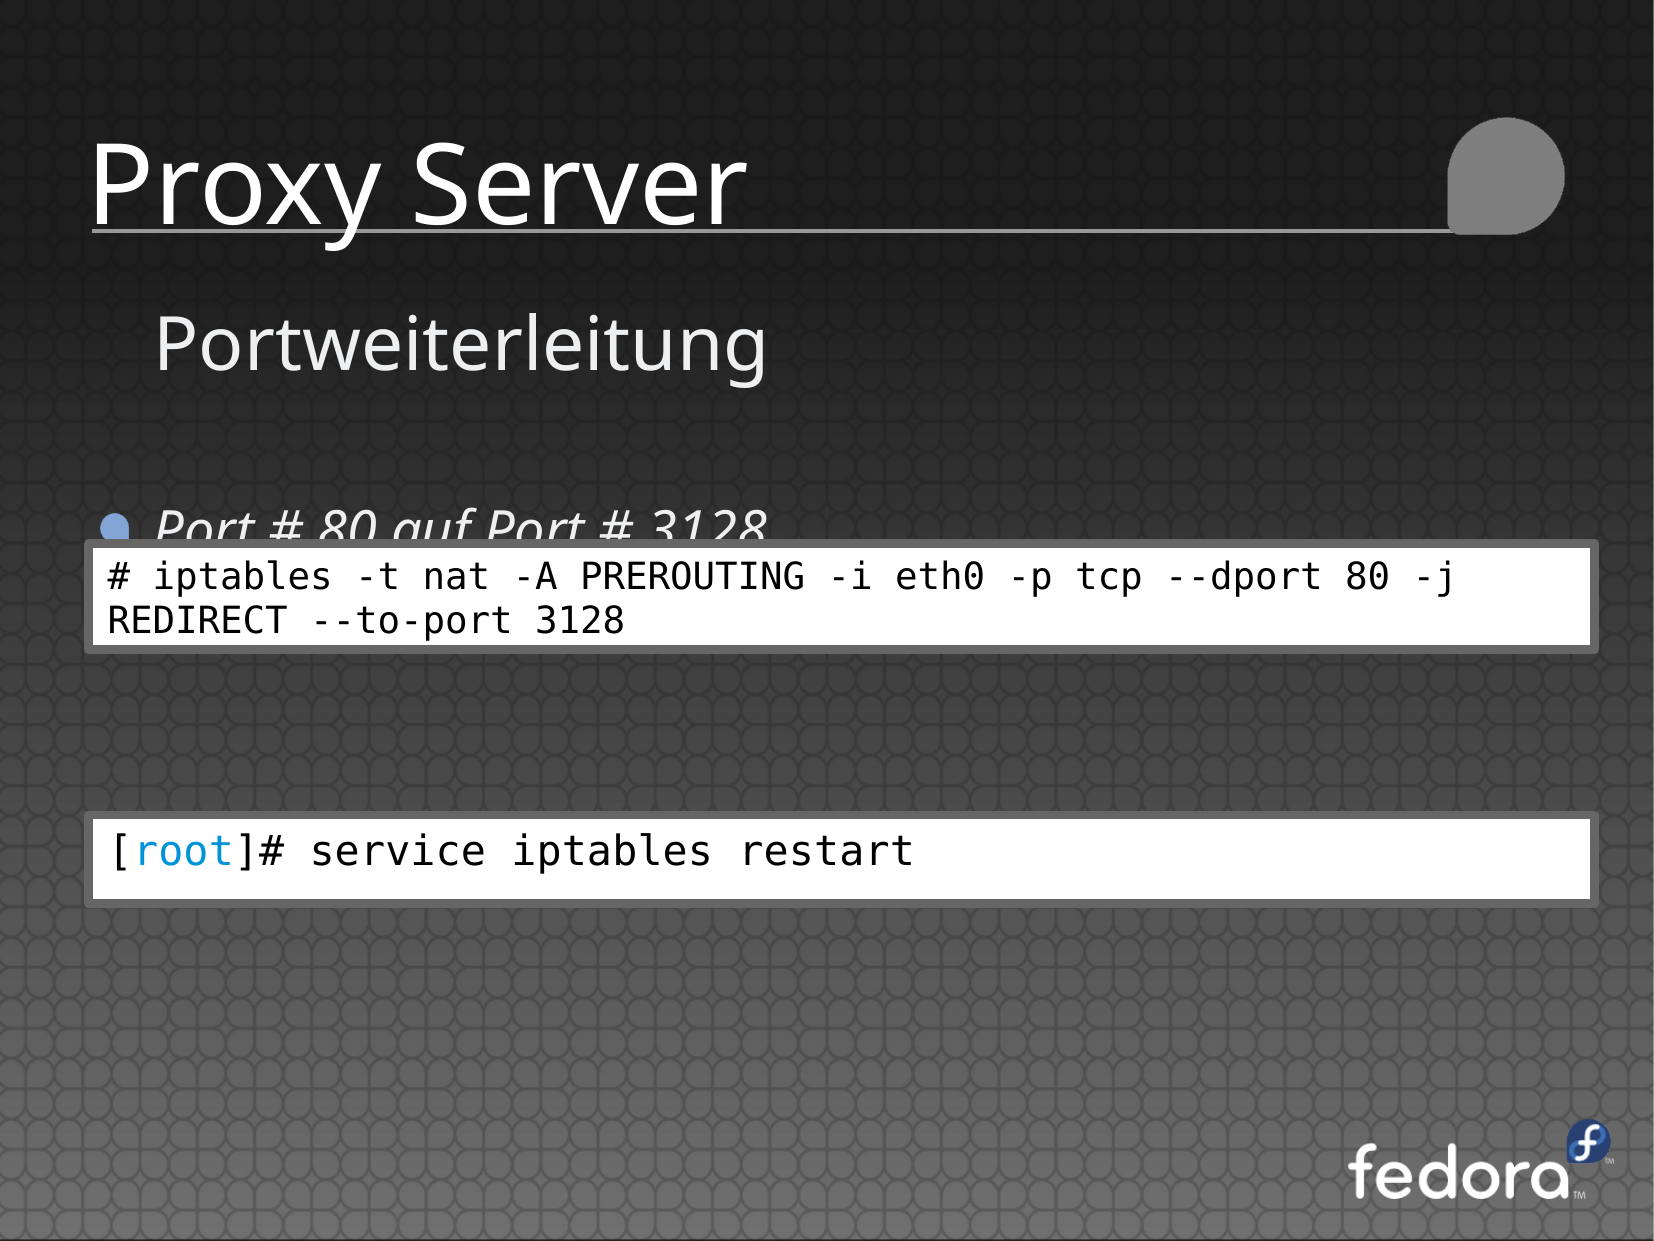

# Proxy Server
Portweiterleitung
Port # 80 auf Port # 3128
Firewall neustarten:
# iptables -t nat -A PREROUTING -i eth0 -p tcp --dport 80 -j
REDIRECT --to-port 3128
[root]# service iptables restart